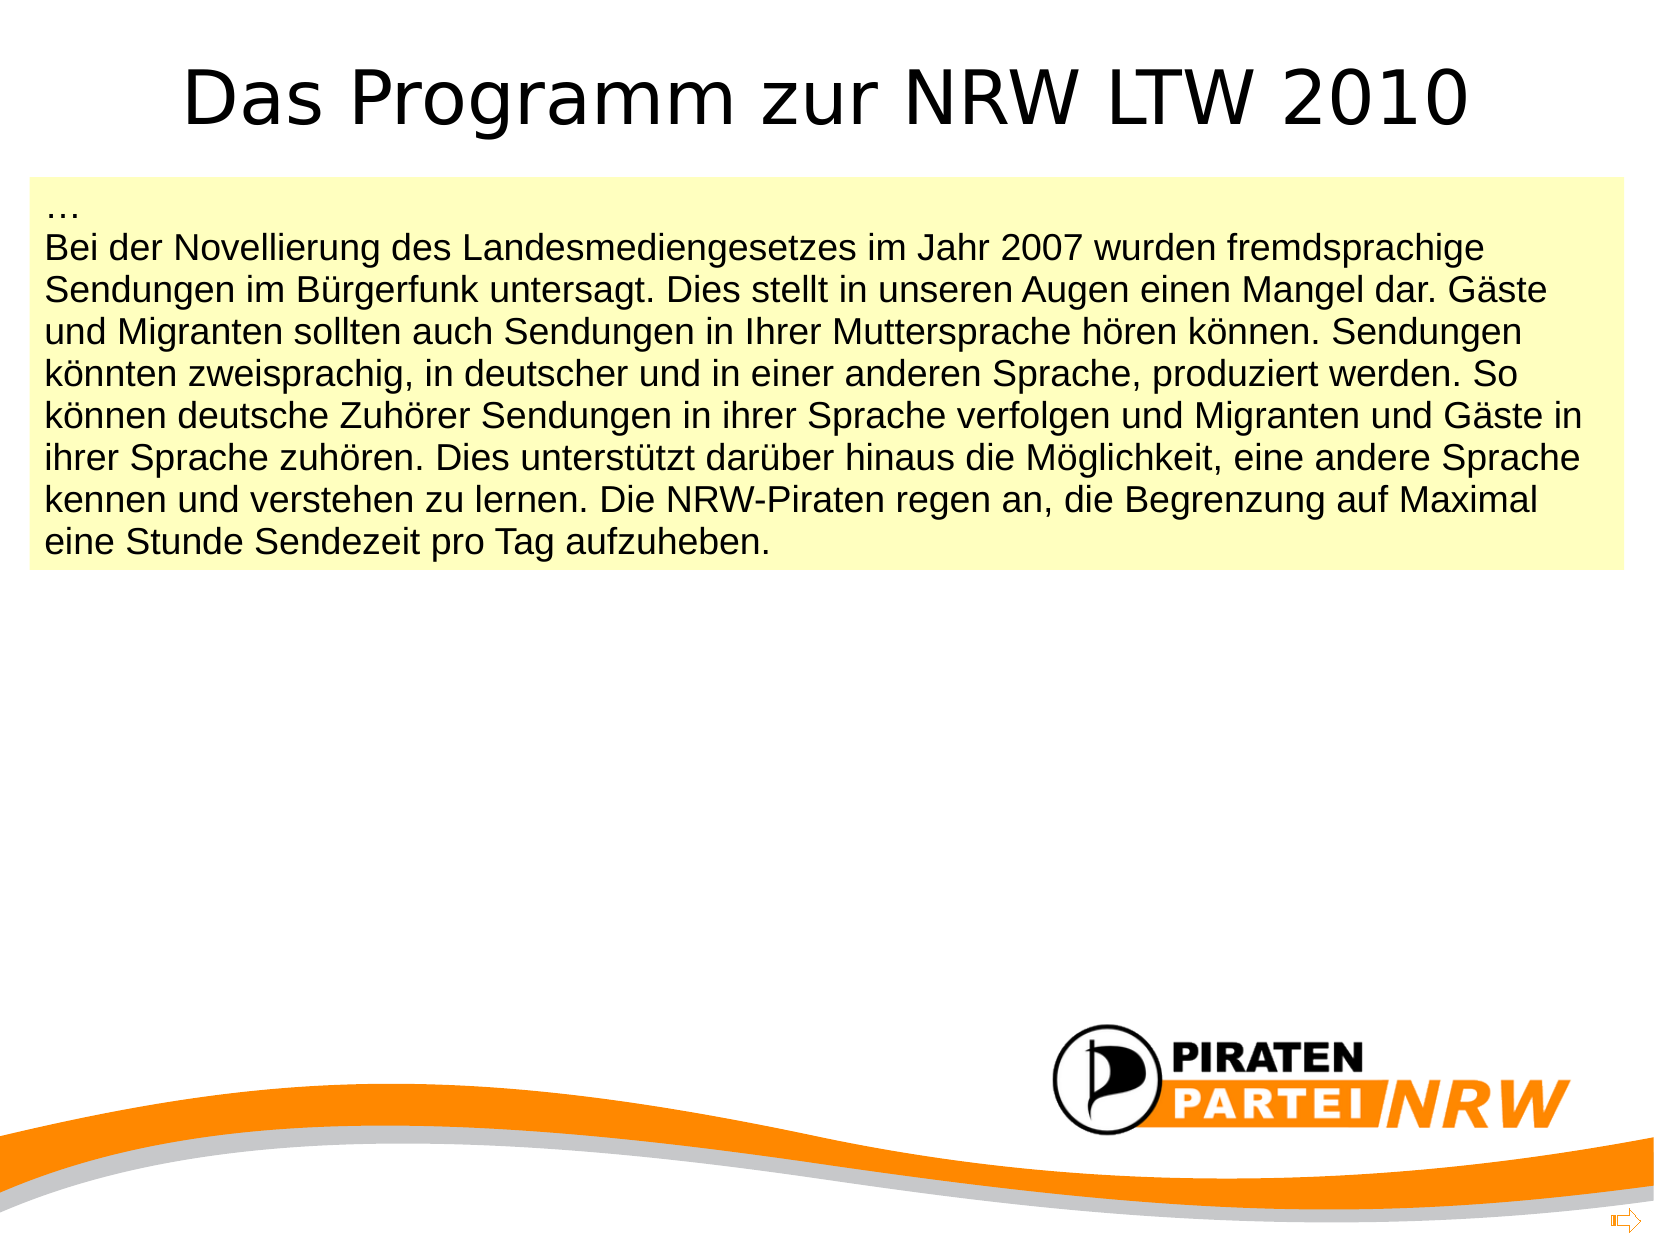

# Das Programm zur NRW LTW 2010
…
Bei der Novellierung des Landesmediengesetzes im Jahr 2007 wurden fremdsprachige Sendungen im Bürgerfunk untersagt. Dies stellt in unseren Augen einen Mangel dar. Gäste und Migranten sollten auch Sendungen in Ihrer Muttersprache hören können. Sendungen könnten zweisprachig, in deutscher und in einer anderen Sprache, produziert werden. So können deutsche Zuhörer Sendungen in ihrer Sprache verfolgen und Migranten und Gäste in ihrer Sprache zuhören. Dies unterstützt darüber hinaus die Möglichkeit, eine andere Sprache kennen und verstehen zu lernen. Die NRW-Piraten regen an, die Begrenzung auf Maximal eine Stunde Sendezeit pro Tag aufzuheben.